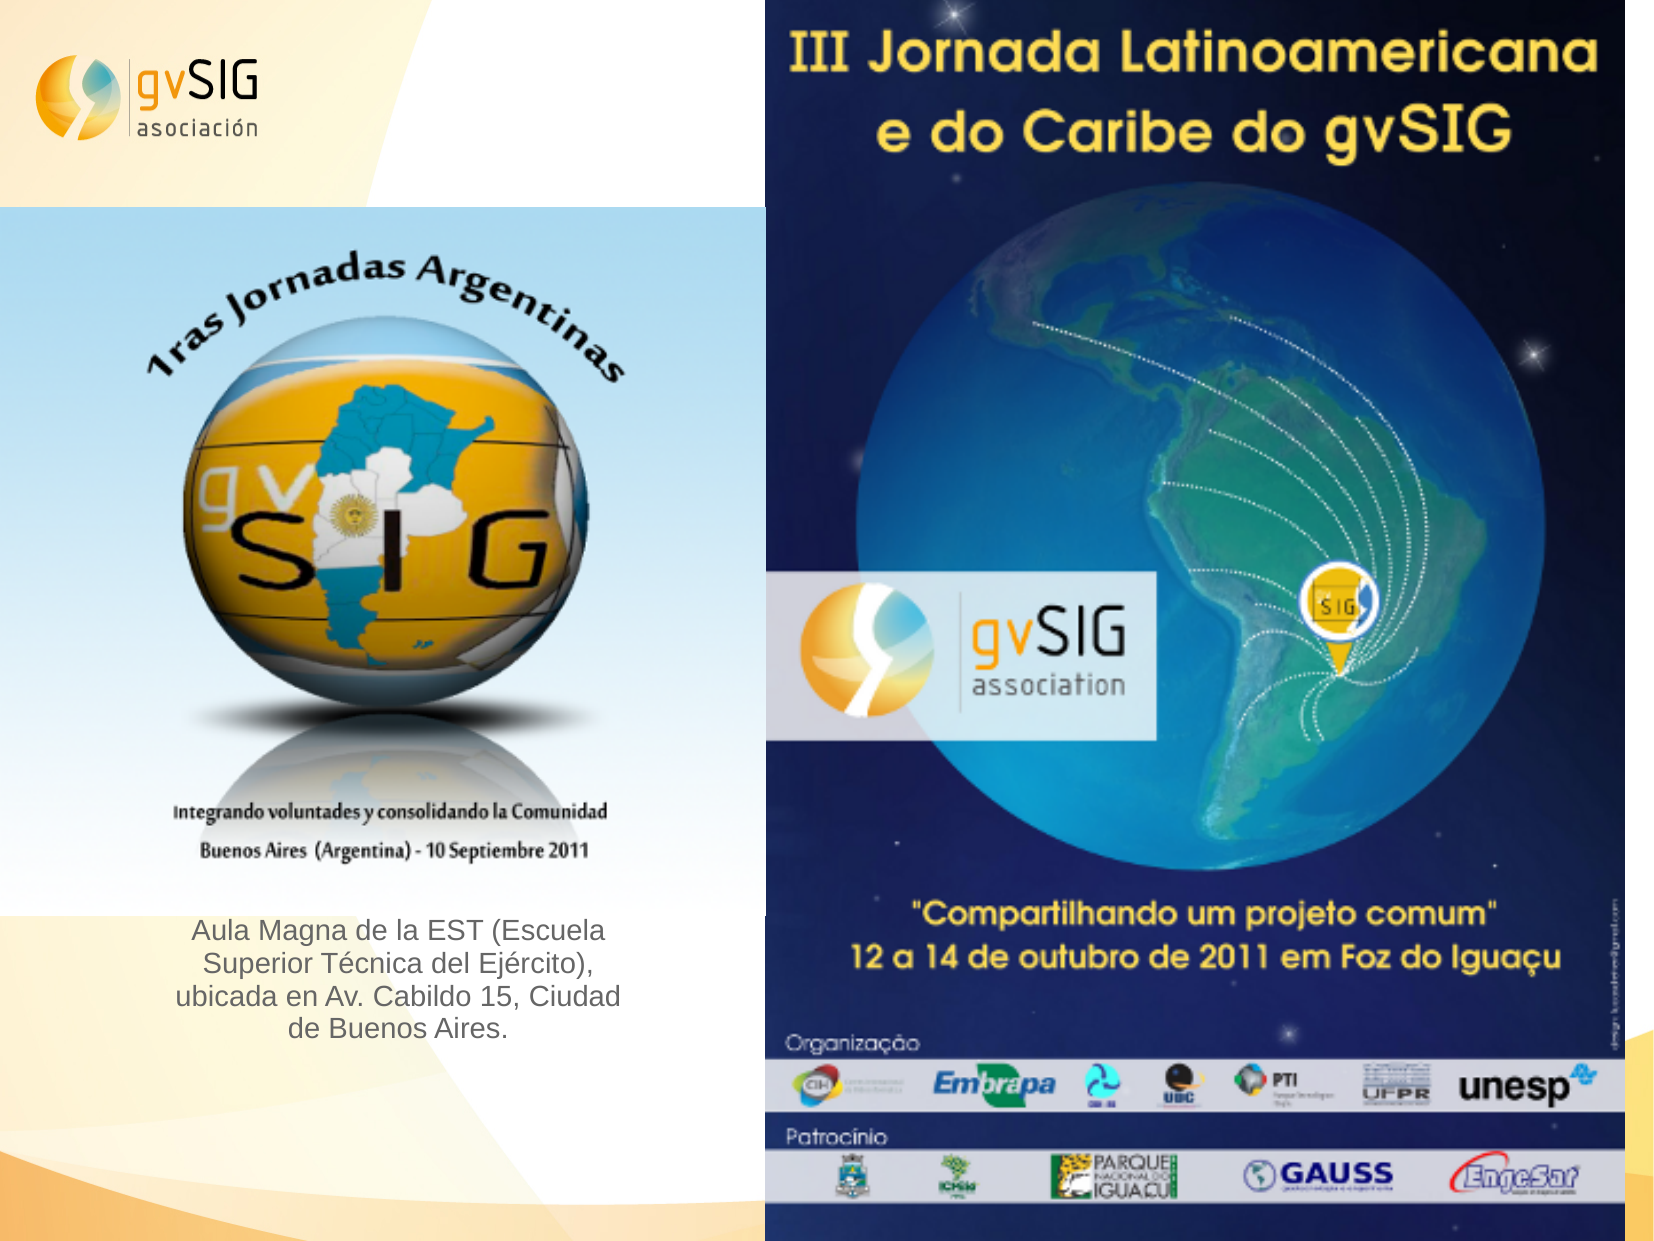

Aula Magna de la EST (Escuela Superior Técnica del Ejército), ubicada en Av. Cabildo 15, Ciudad de Buenos Aires.